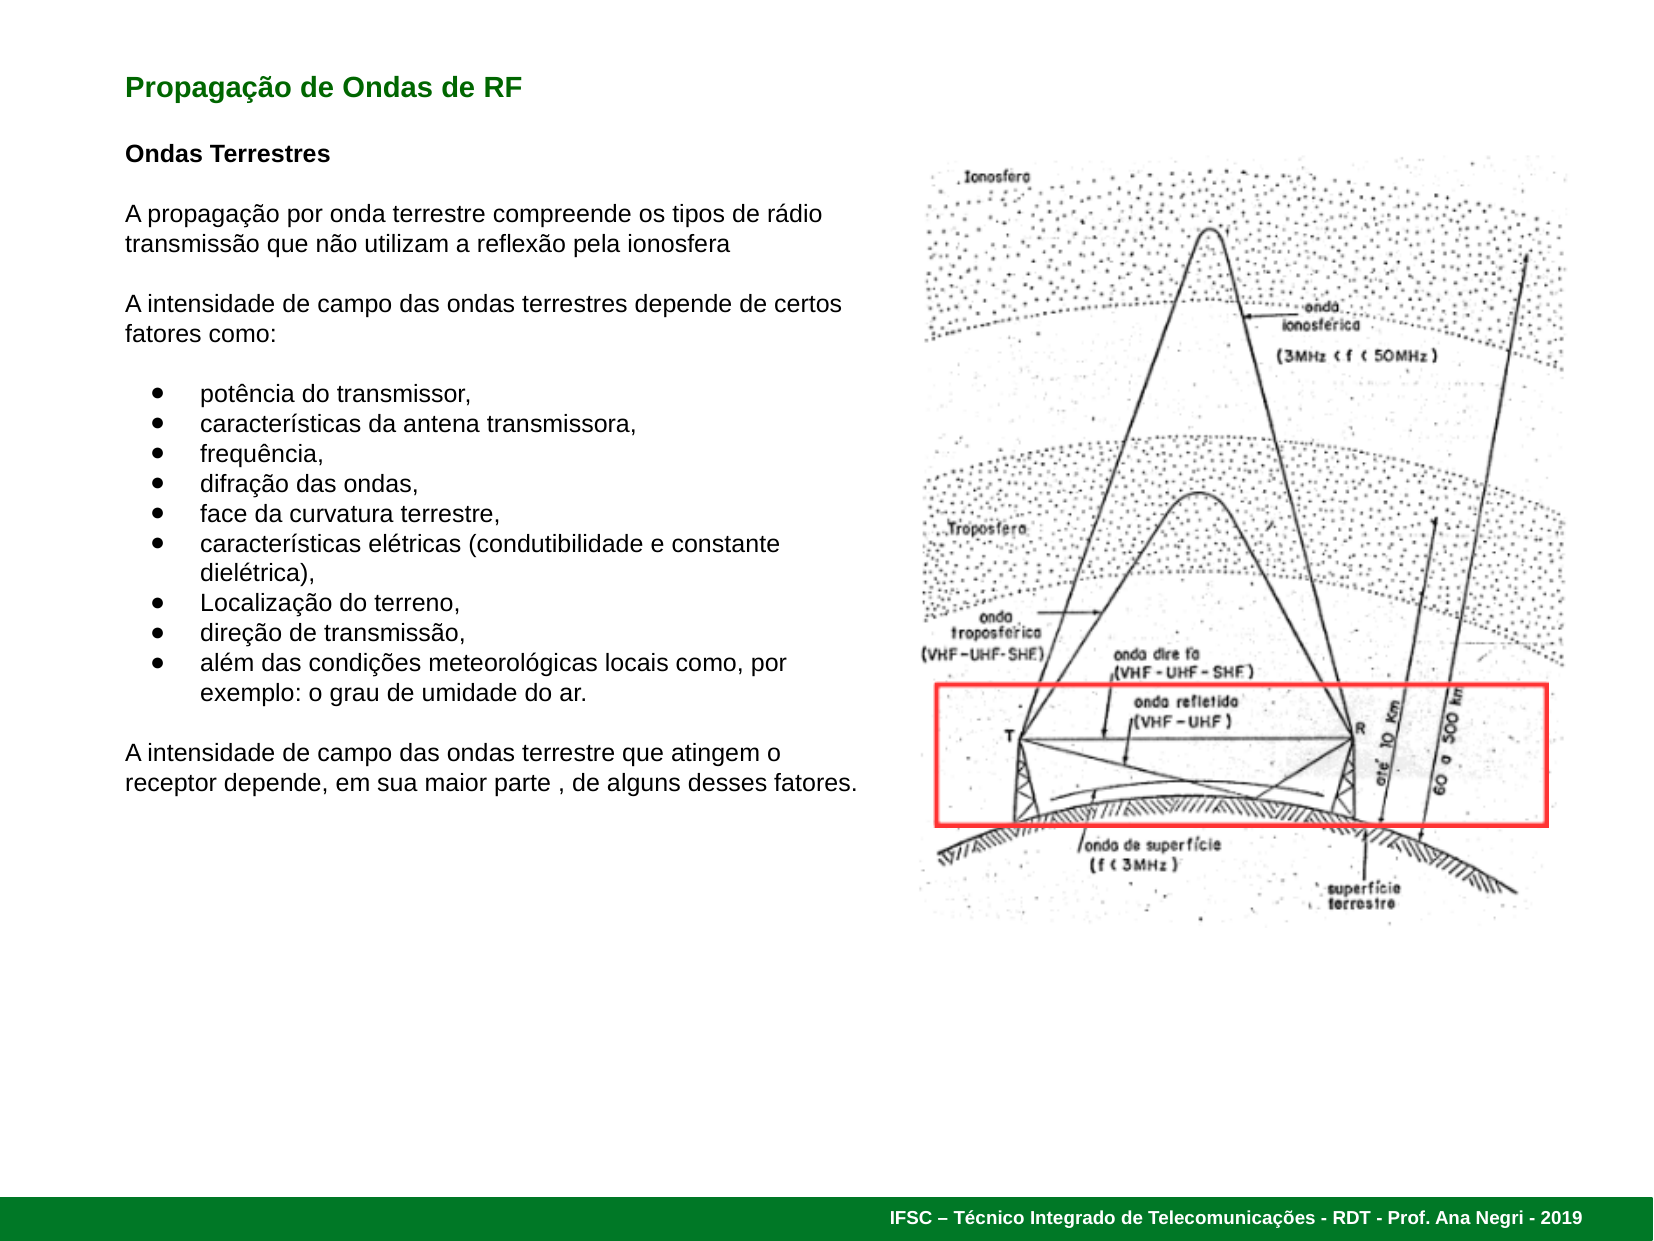

Propagação de Ondas de RF
Ondas Terrestres
A propagação por onda terrestre compreende os tipos de rádio transmissão que não utilizam a reflexão pela ionosfera
A intensidade de campo das ondas terrestres depende de certos fatores como:
potência do transmissor,
características da antena transmissora,
frequência,
difração das ondas,
face da curvatura terrestre,
características elétricas (condutibilidade e constante dielétrica),
Localização do terreno,
direção de transmissão,
além das condições meteorológicas locais como, por exemplo: o grau de umidade do ar.
A intensidade de campo das ondas terrestre que atingem o receptor depende, em sua maior parte , de alguns desses fatores.
IFSC – Técnico Integrado de Telecomunicações - RDT - Prof. Ana Negri - 2019